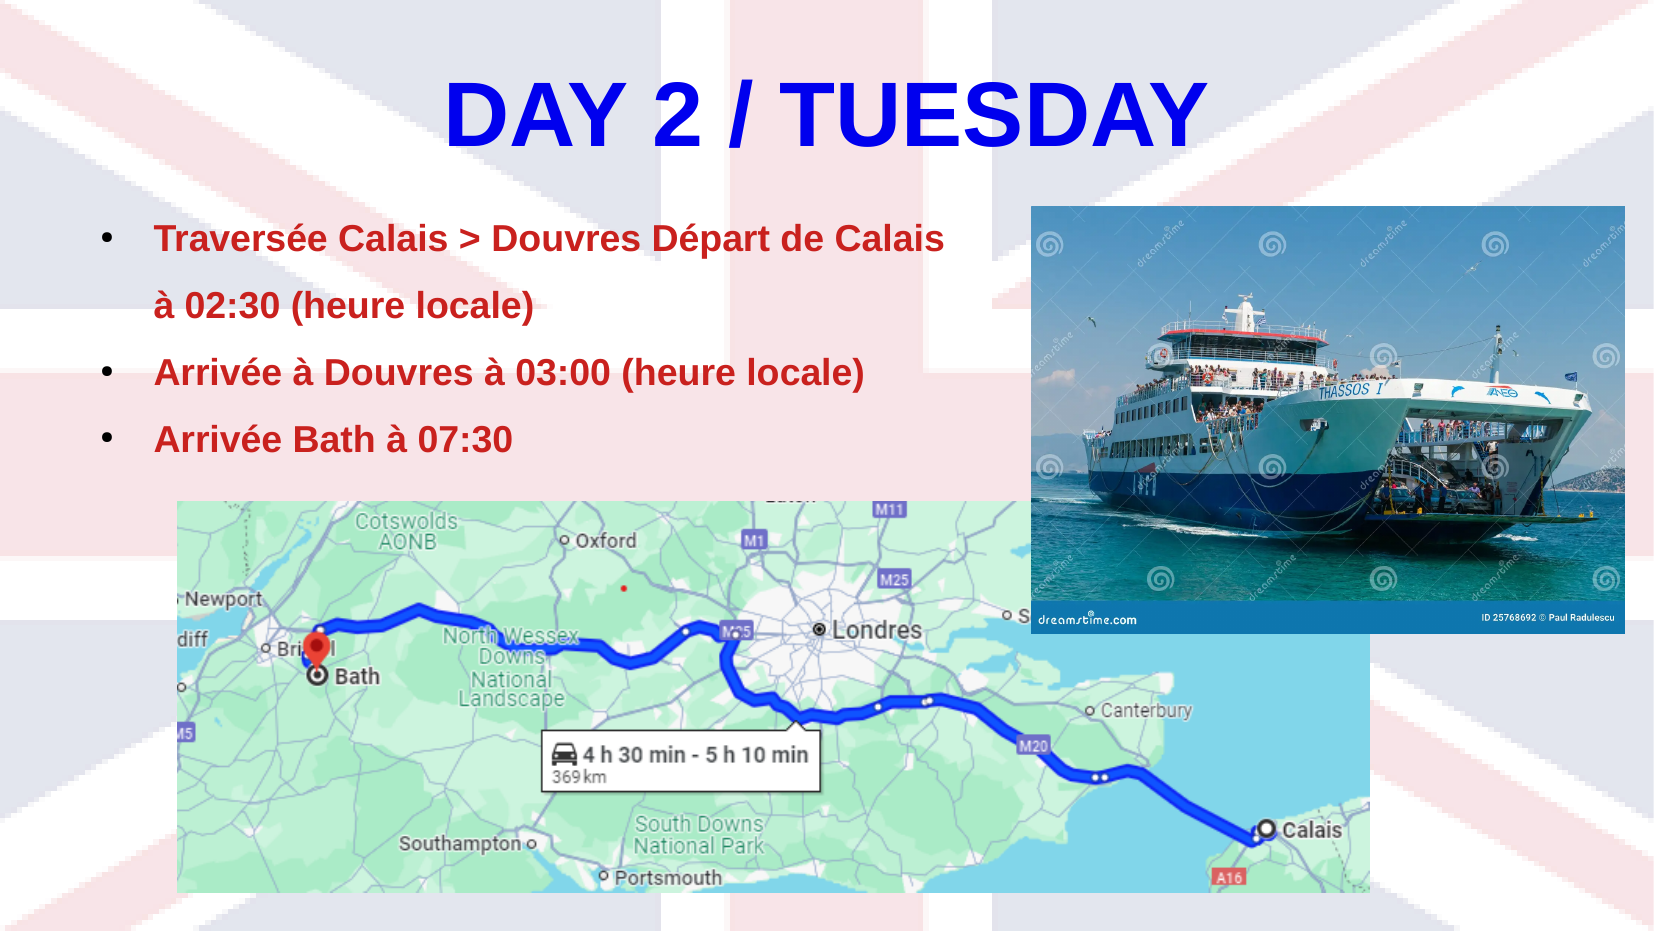

# DAY 2 / TUESDAY
Traversée Calais > Douvres Départ de Calais
à 02:30 (heure locale)
Arrivée à Douvres à 03:00 (heure locale)
Arrivée Bath à 07:30